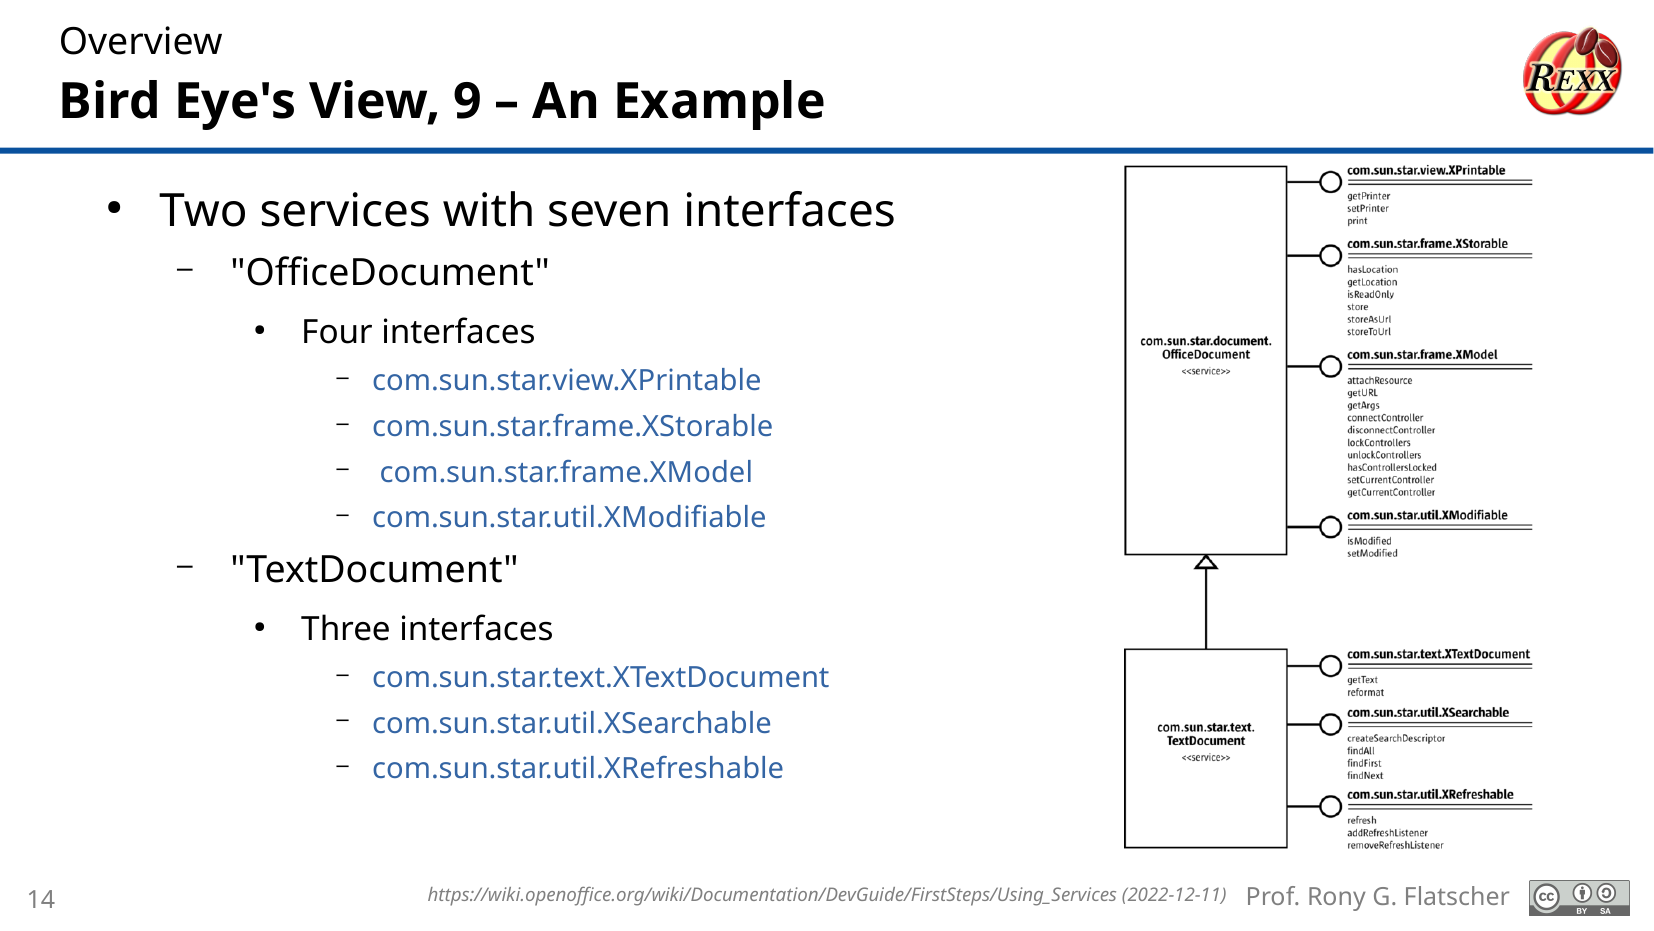

# Overview Bird Eye's View, 9 – An Example
Two services with seven interfaces
"OfficeDocument"
Four interfaces
com.sun.star.view.XPrintable
com.sun.star.frame.XStorable
 com.sun.star.frame.XModel
com.sun.star.util.XModifiable
"TextDocument"
Three interfaces
com.sun.star.text.XTextDocument
com.sun.star.util.XSearchable
com.sun.star.util.XRefreshable
https://wiki.openoffice.org/wiki/Documentation/DevGuide/FirstSteps/Using_Services (2022-12-11)